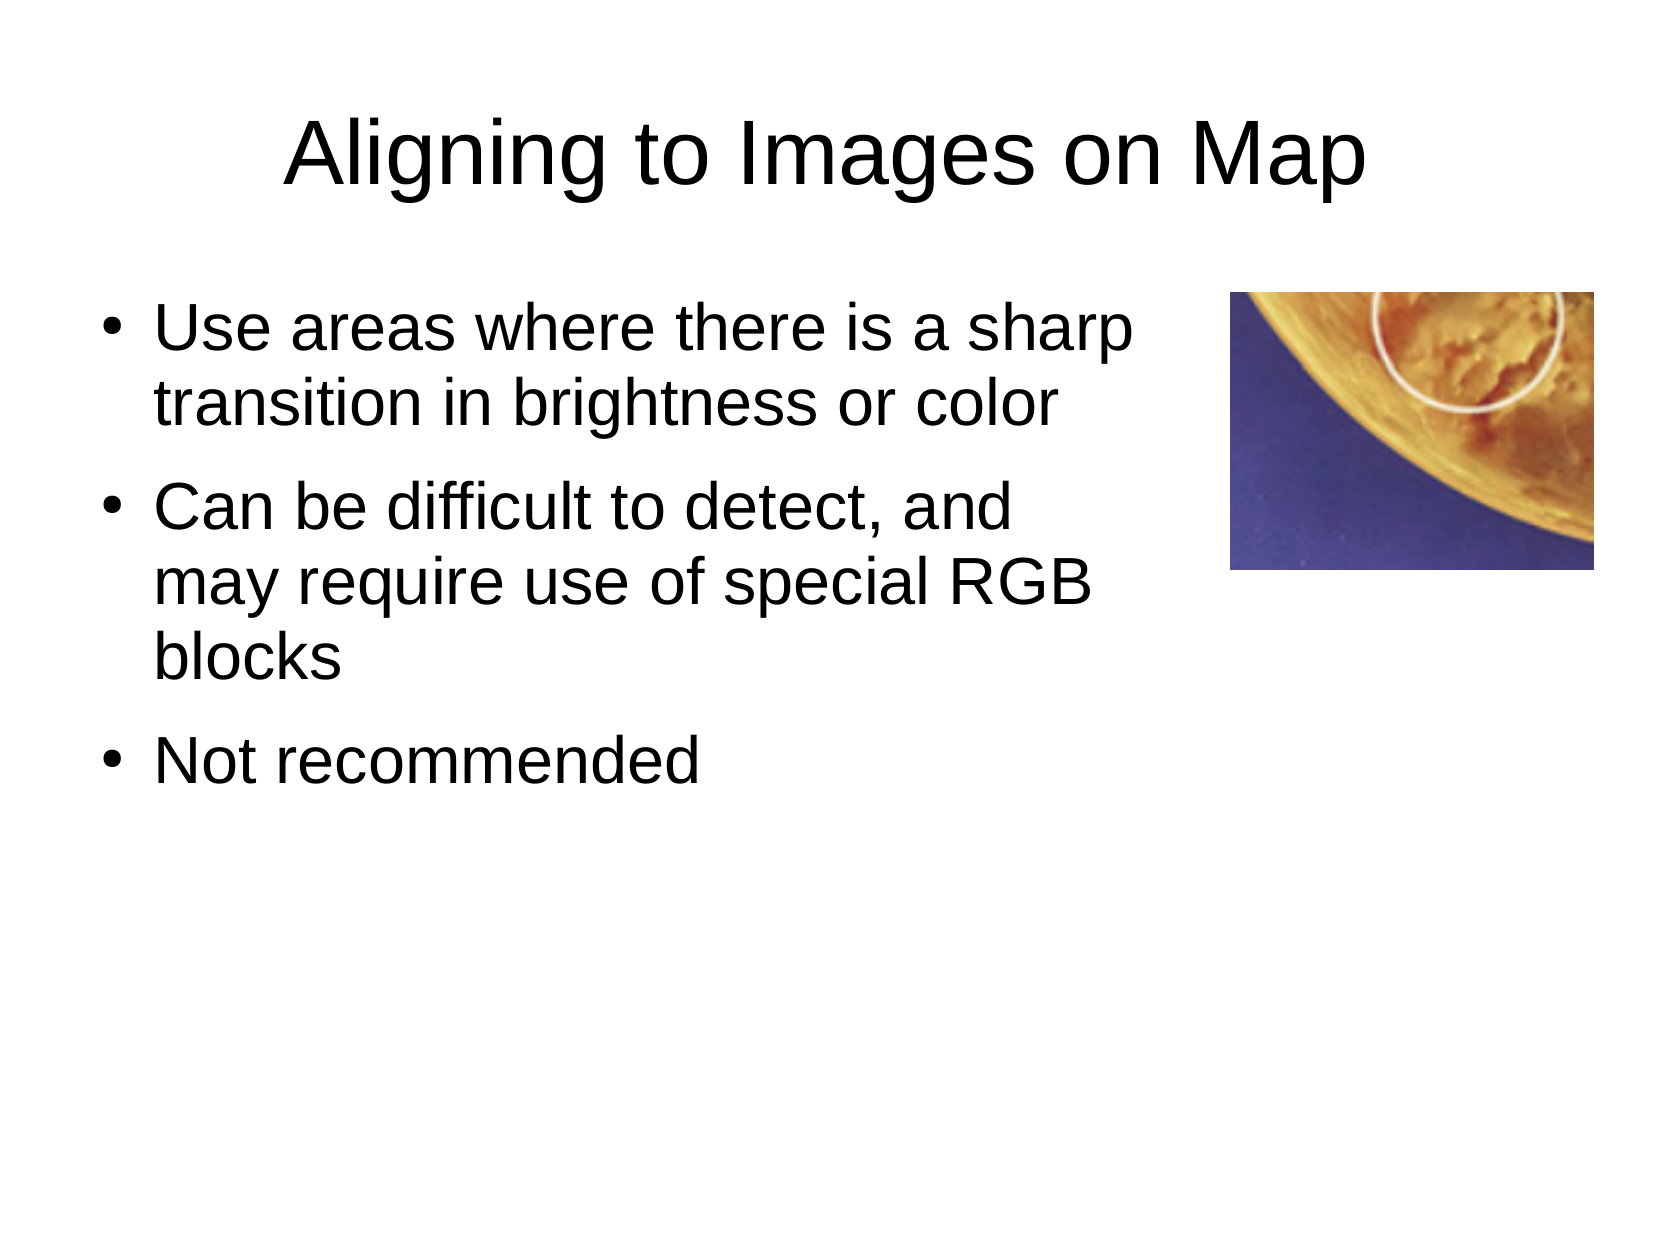

# Aligning to Images on Map
Use areas where there is a sharp transition in brightness or color
Can be difficult to detect, and may require use of special RGB blocks
Not recommended